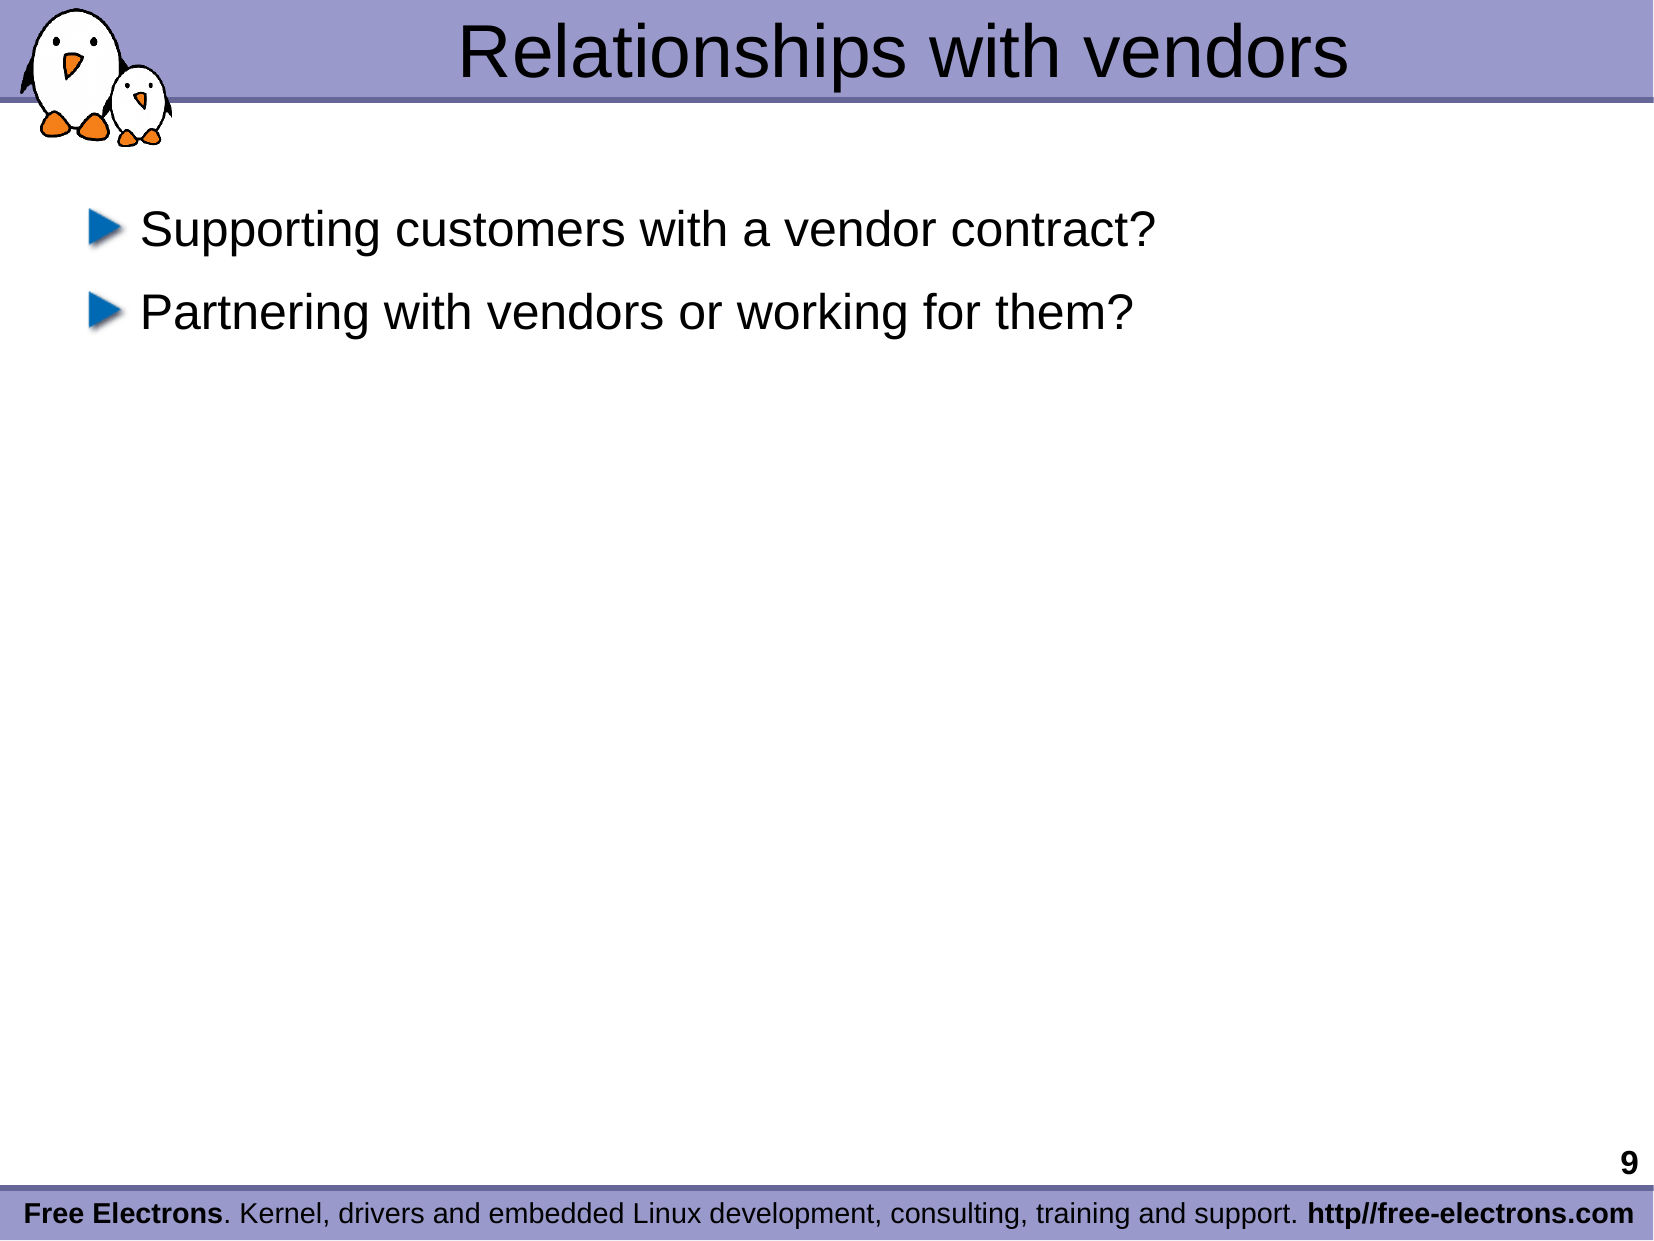

# Relationships with vendors
Supporting customers with a vendor contract?
Partnering with vendors or working for them?